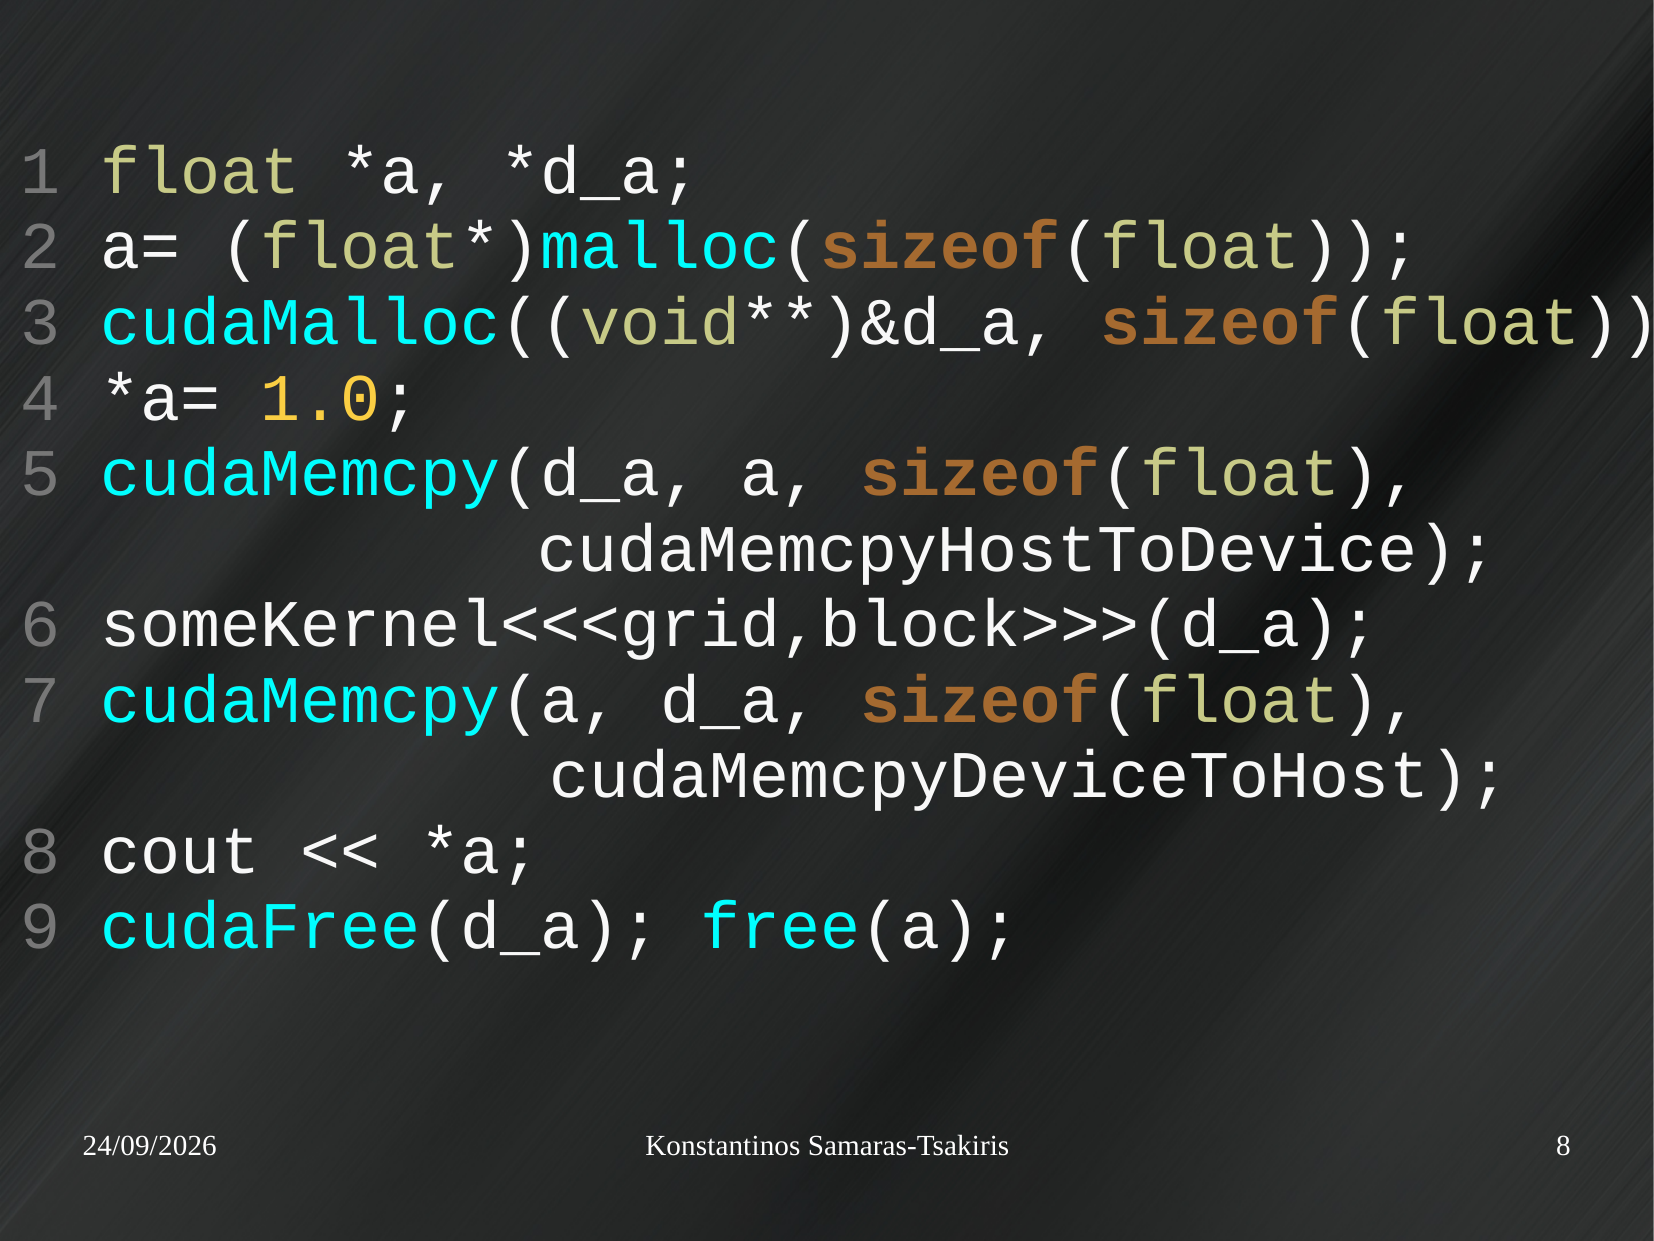

1 float *a, *d_a;
2 a= (float*)malloc(sizeof(float));
3 cudaMalloc((void**)&d_a, sizeof(float));
4 *a= 1.0;
5 cudaMemcpy(d_a, a, sizeof(float),
					 	cudaMemcpyHostToDevice);
6 someKernel<<<grid,block>>>(d_a);
7 cudaMemcpy(a, d_a, sizeof(float),
					 cudaMemcpyDeviceToHost);
8 cout << *a;
9 cudaFree(d_a); free(a);
Konstantinos Samaras-Tsakiris
8